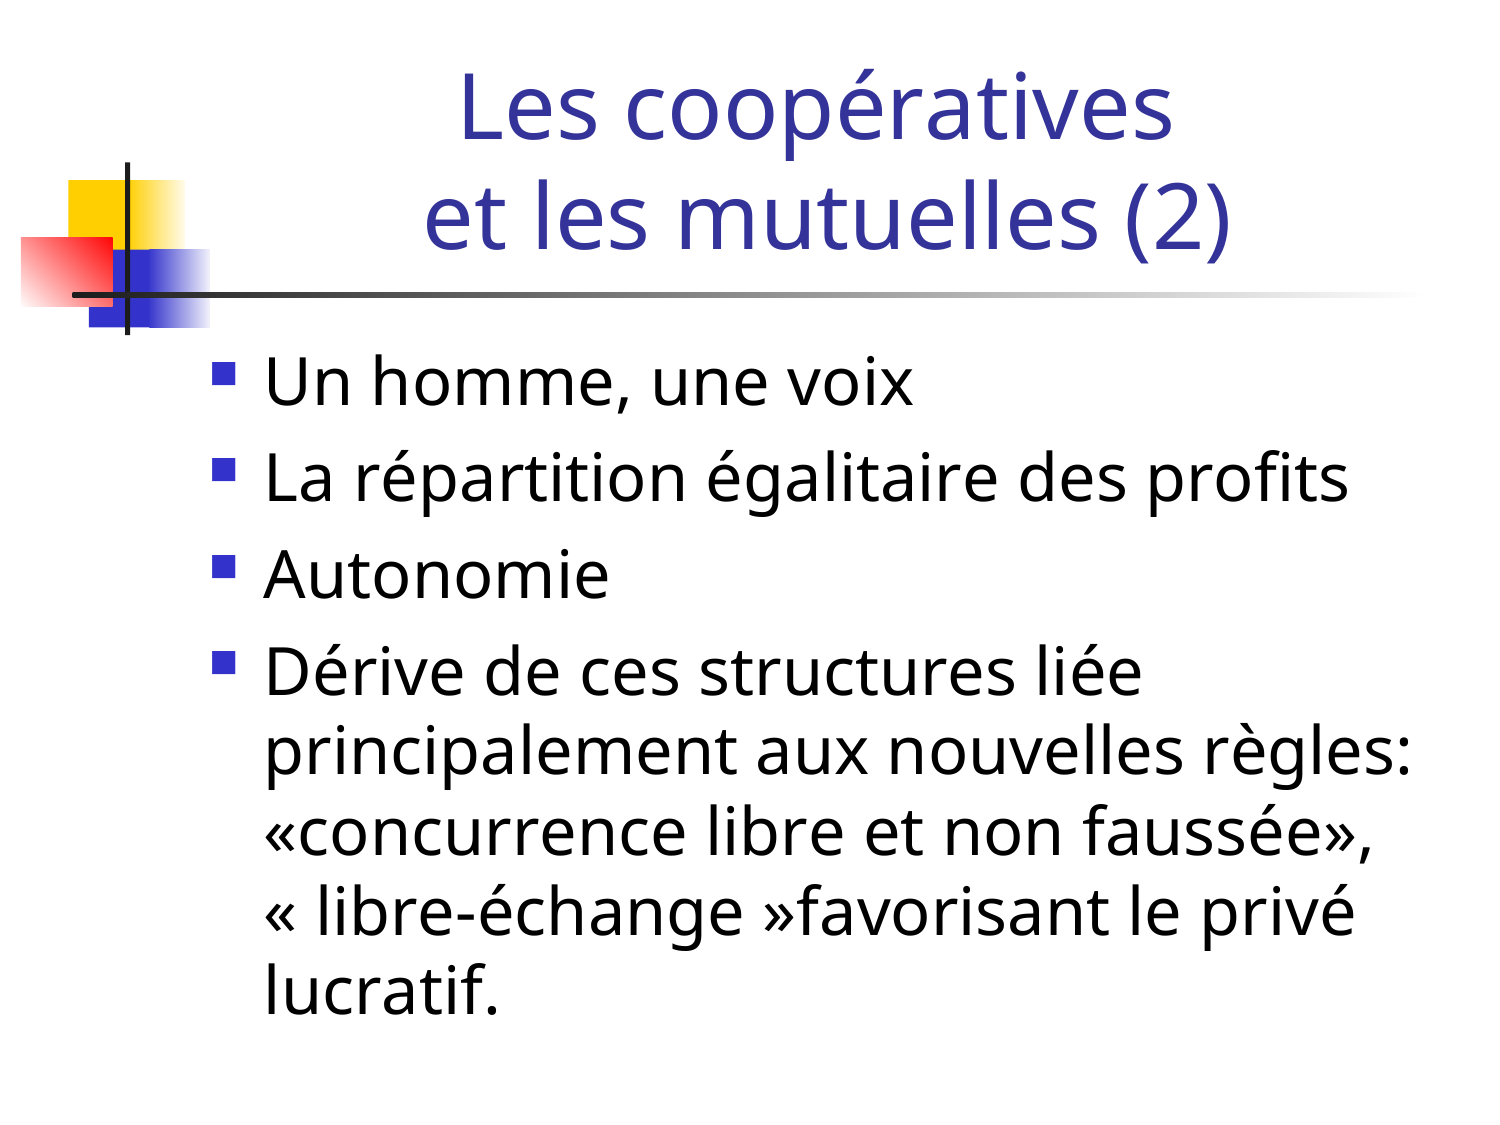

Les coopératives
et les mutuelles (2)
Un homme, une voix
La répartition égalitaire des profits
Autonomie
Dérive de ces structures liée principalement aux nouvelles règles: «concurrence libre et non faussée», « libre-échange »favorisant le privé lucratif.